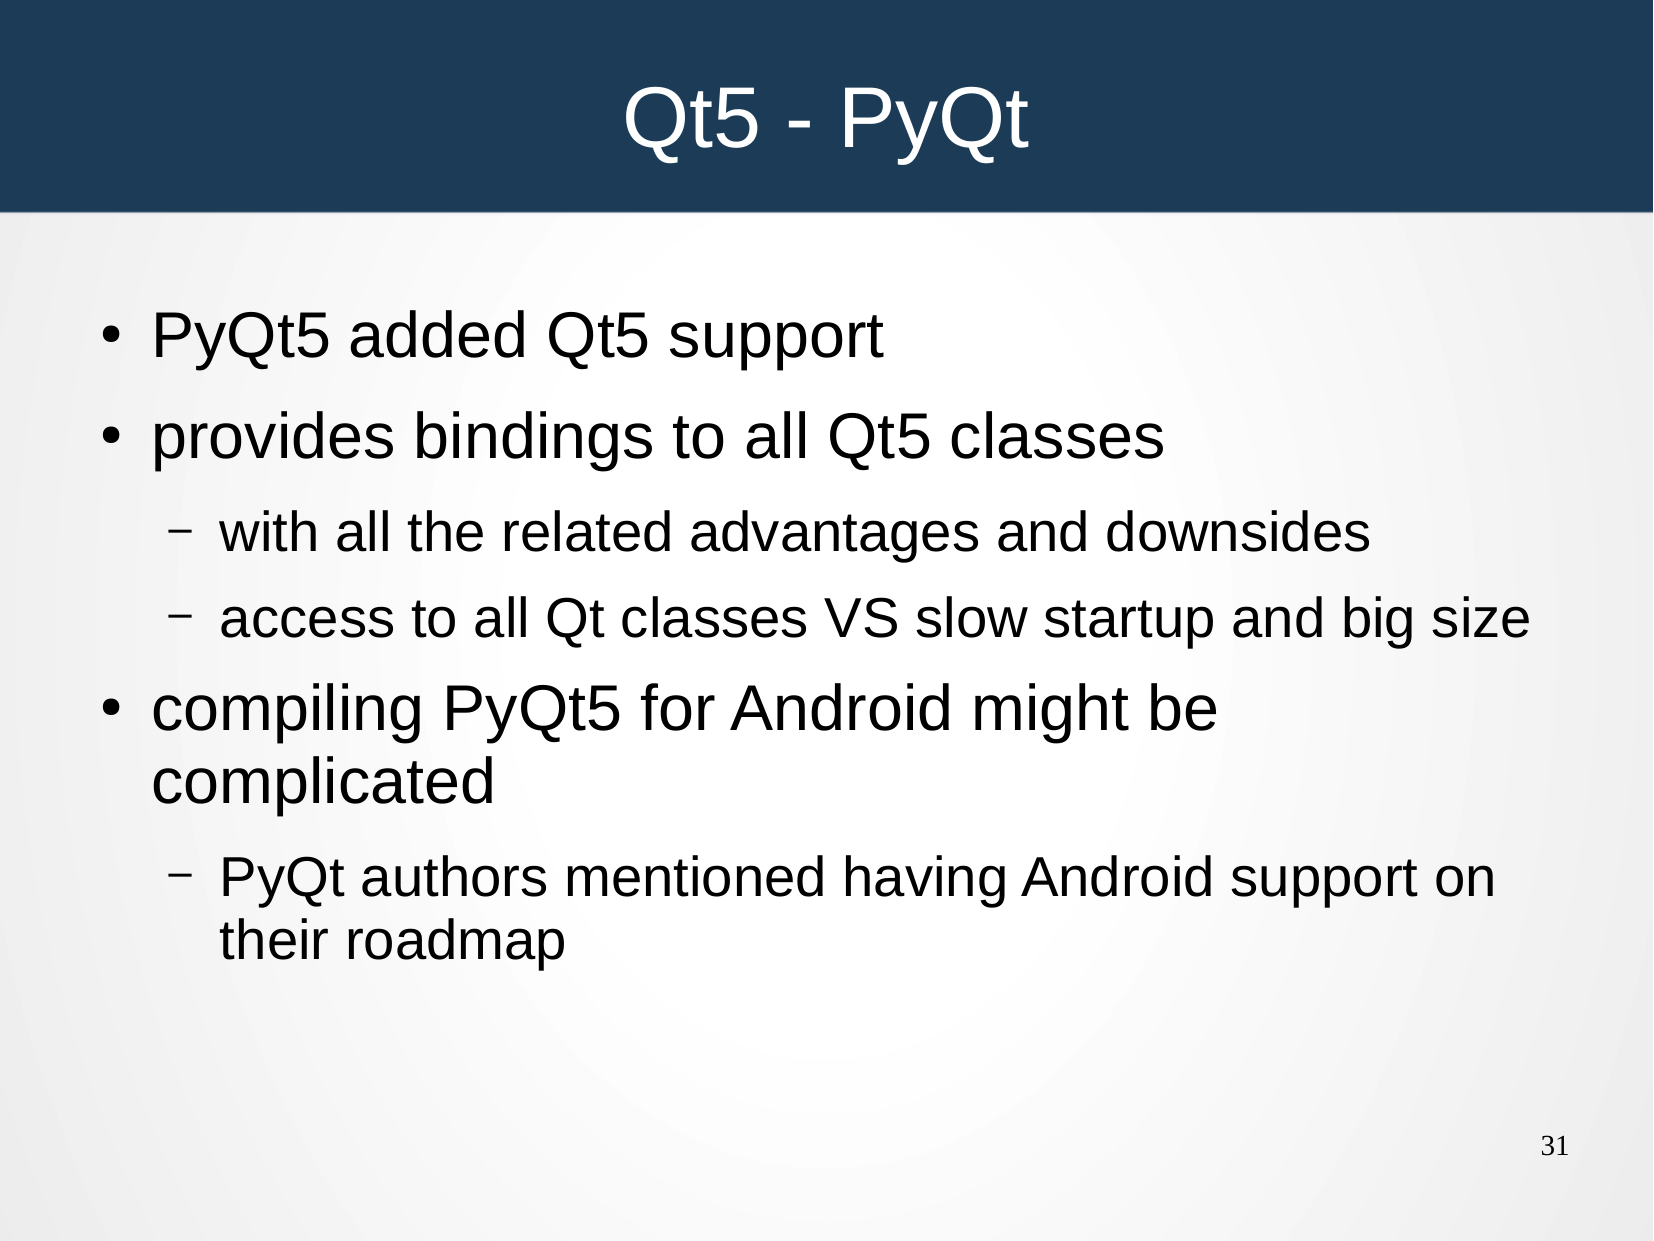

# Qt5 - PyQt
PyQt5 added Qt5 support
provides bindings to all Qt5 classes
with all the related advantages and downsides
access to all Qt classes VS slow startup and big size
compiling PyQt5 for Android might be complicated
PyQt authors mentioned having Android support on their roadmap
31